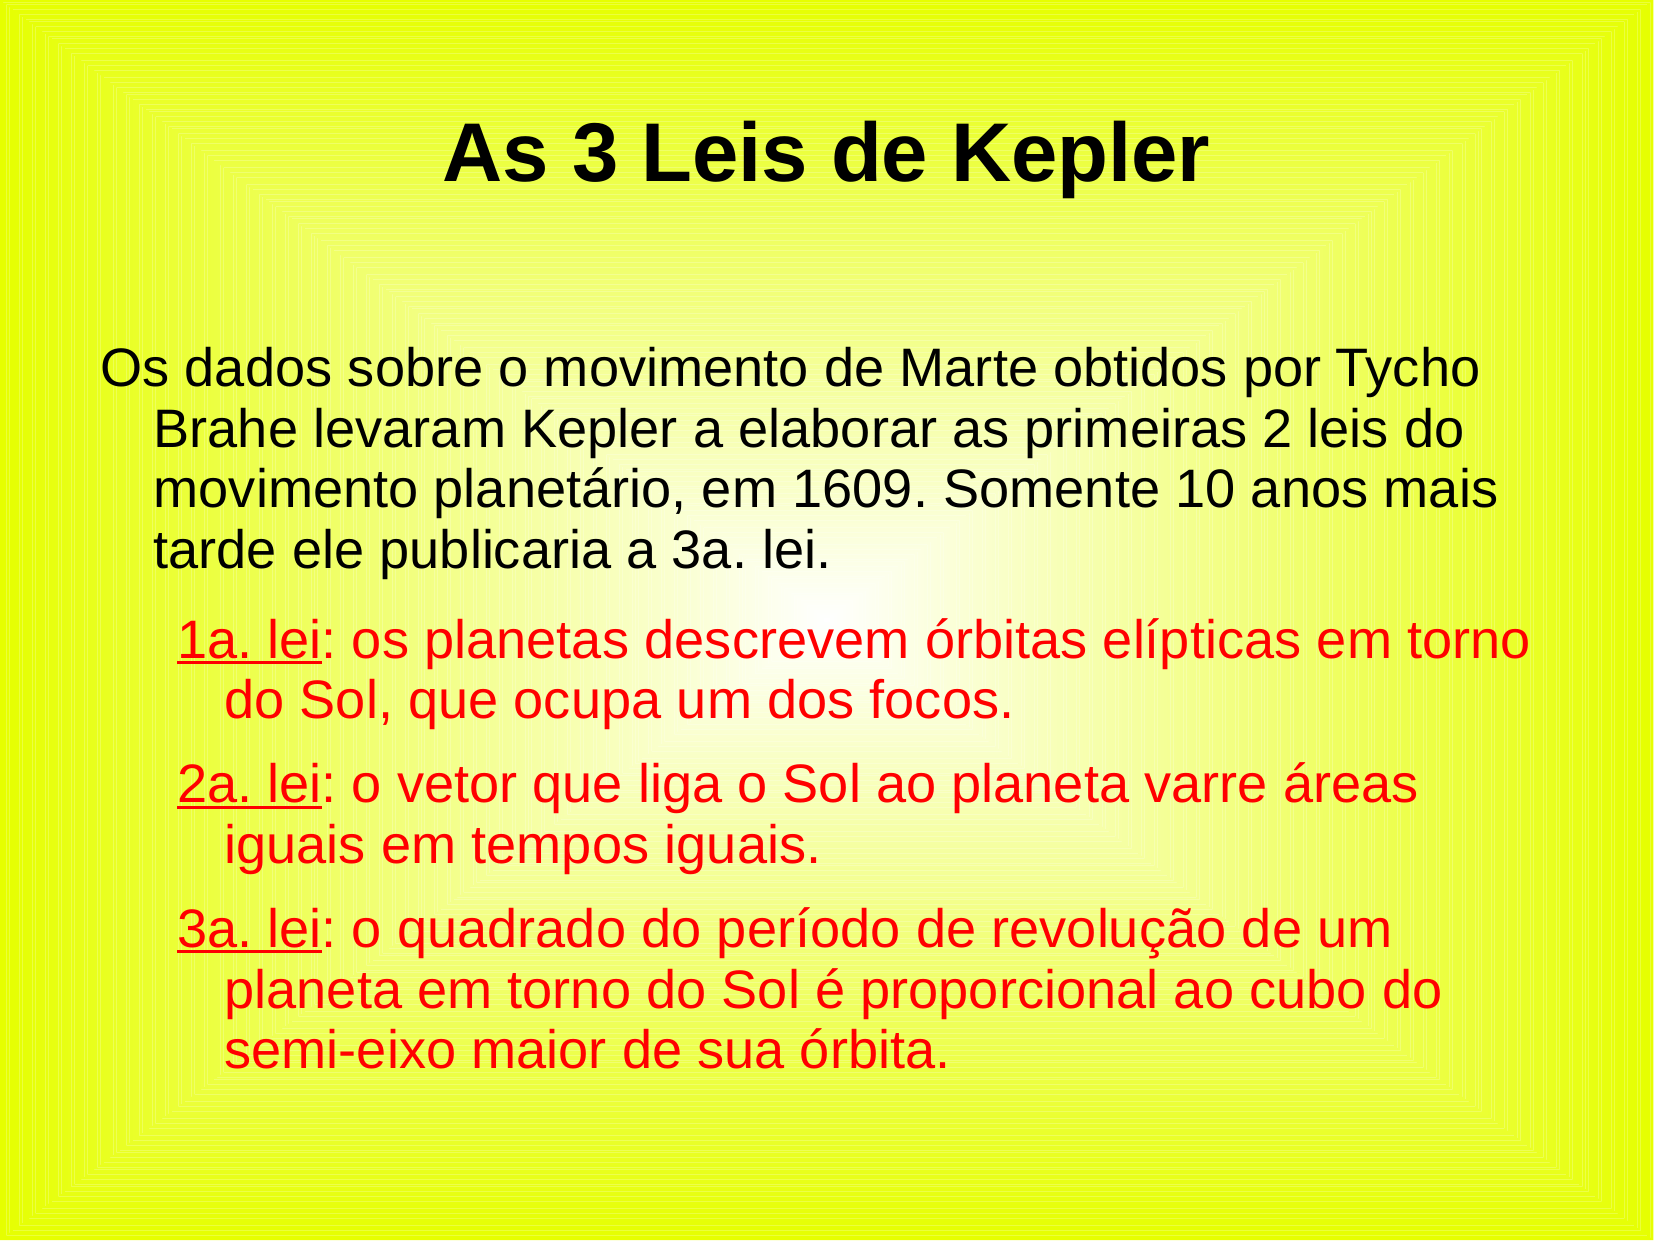

# As 3 Leis de Kepler
Os dados sobre o movimento de Marte obtidos por Tycho Brahe levaram Kepler a elaborar as primeiras 2 leis do movimento planetário, em 1609. Somente 10 anos mais tarde ele publicaria a 3a. lei.
1a. lei: os planetas descrevem órbitas elípticas em torno do Sol, que ocupa um dos focos.
2a. lei: o vetor que liga o Sol ao planeta varre áreas iguais em tempos iguais.
3a. lei: o quadrado do período de revolução de um planeta em torno do Sol é proporcional ao cubo do semi-eixo maior de sua órbita.